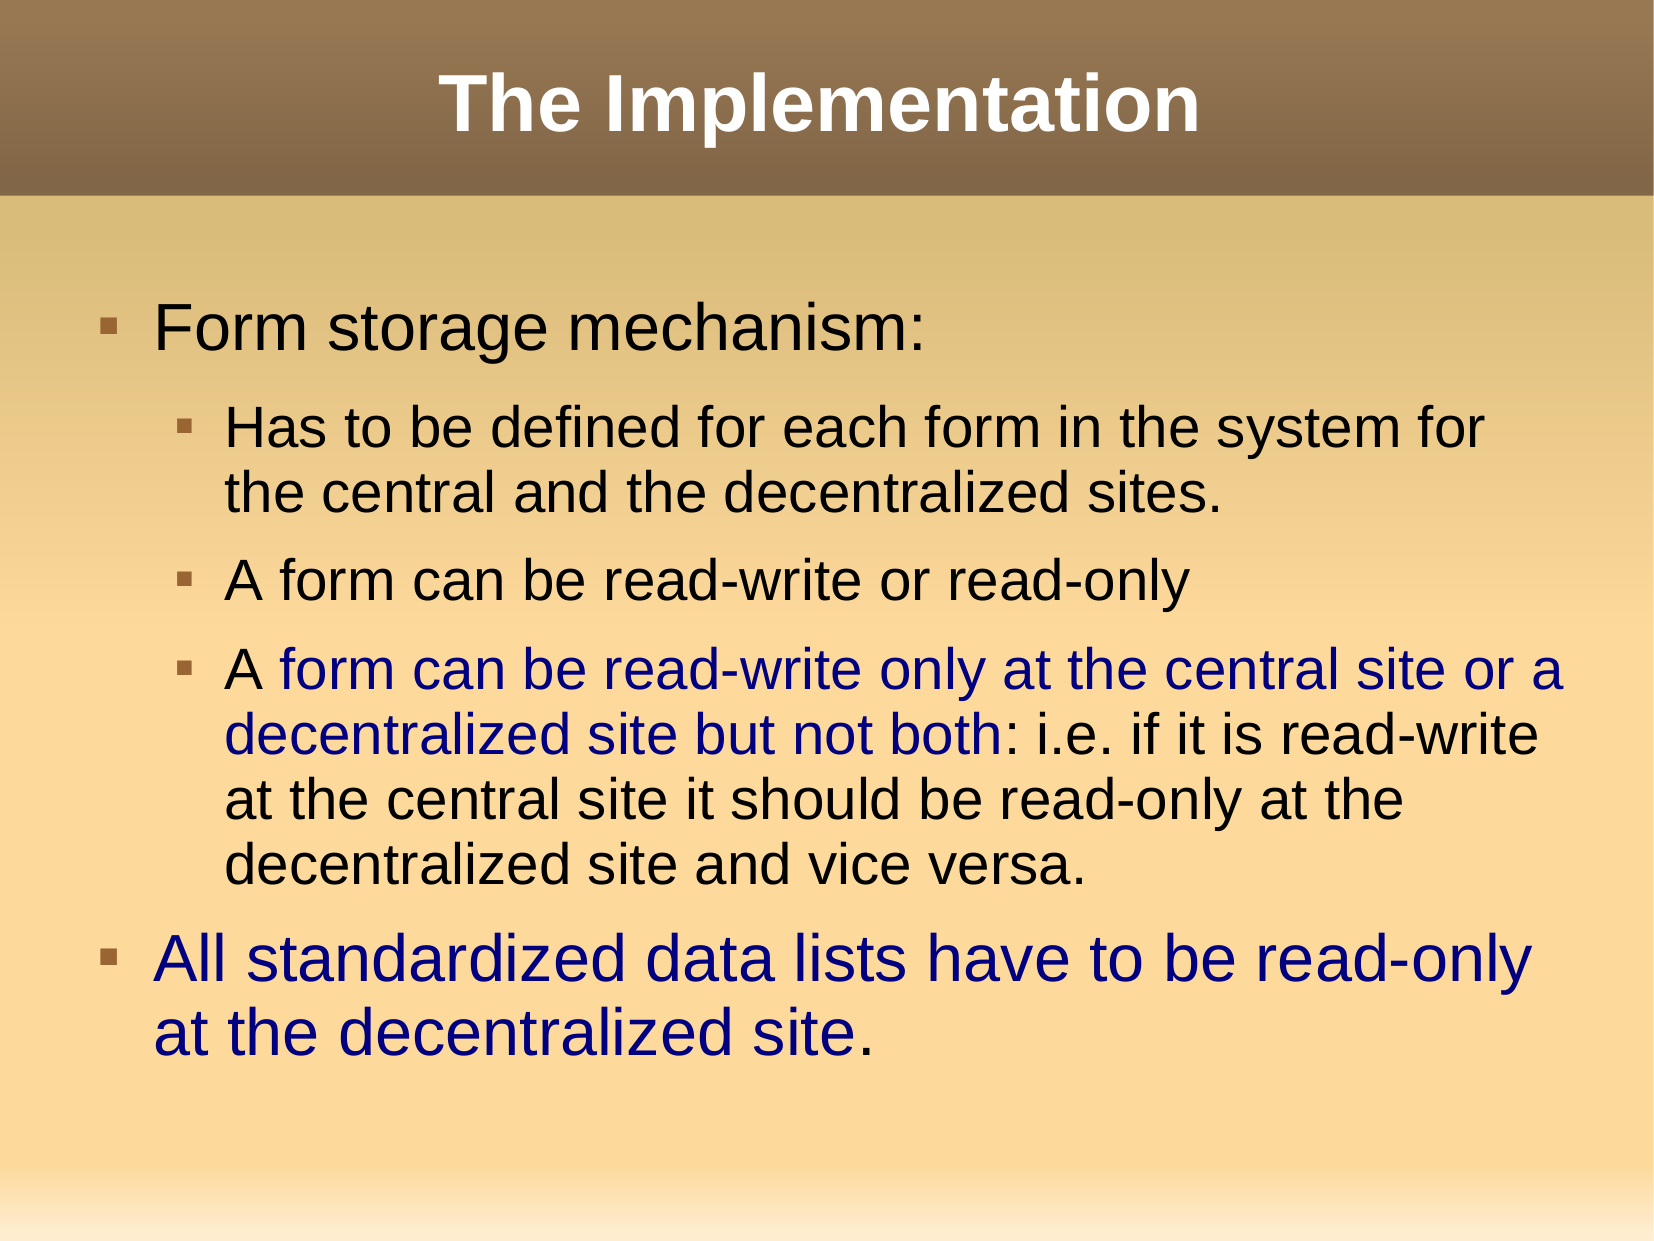

# The Implementation
Form storage mechanism:
Has to be defined for each form in the system for the central and the decentralized sites.
A form can be read-write or read-only
A form can be read-write only at the central site or a decentralized site but not both: i.e. if it is read-write at the central site it should be read-only at the decentralized site and vice versa.
All standardized data lists have to be read-only at the decentralized site.